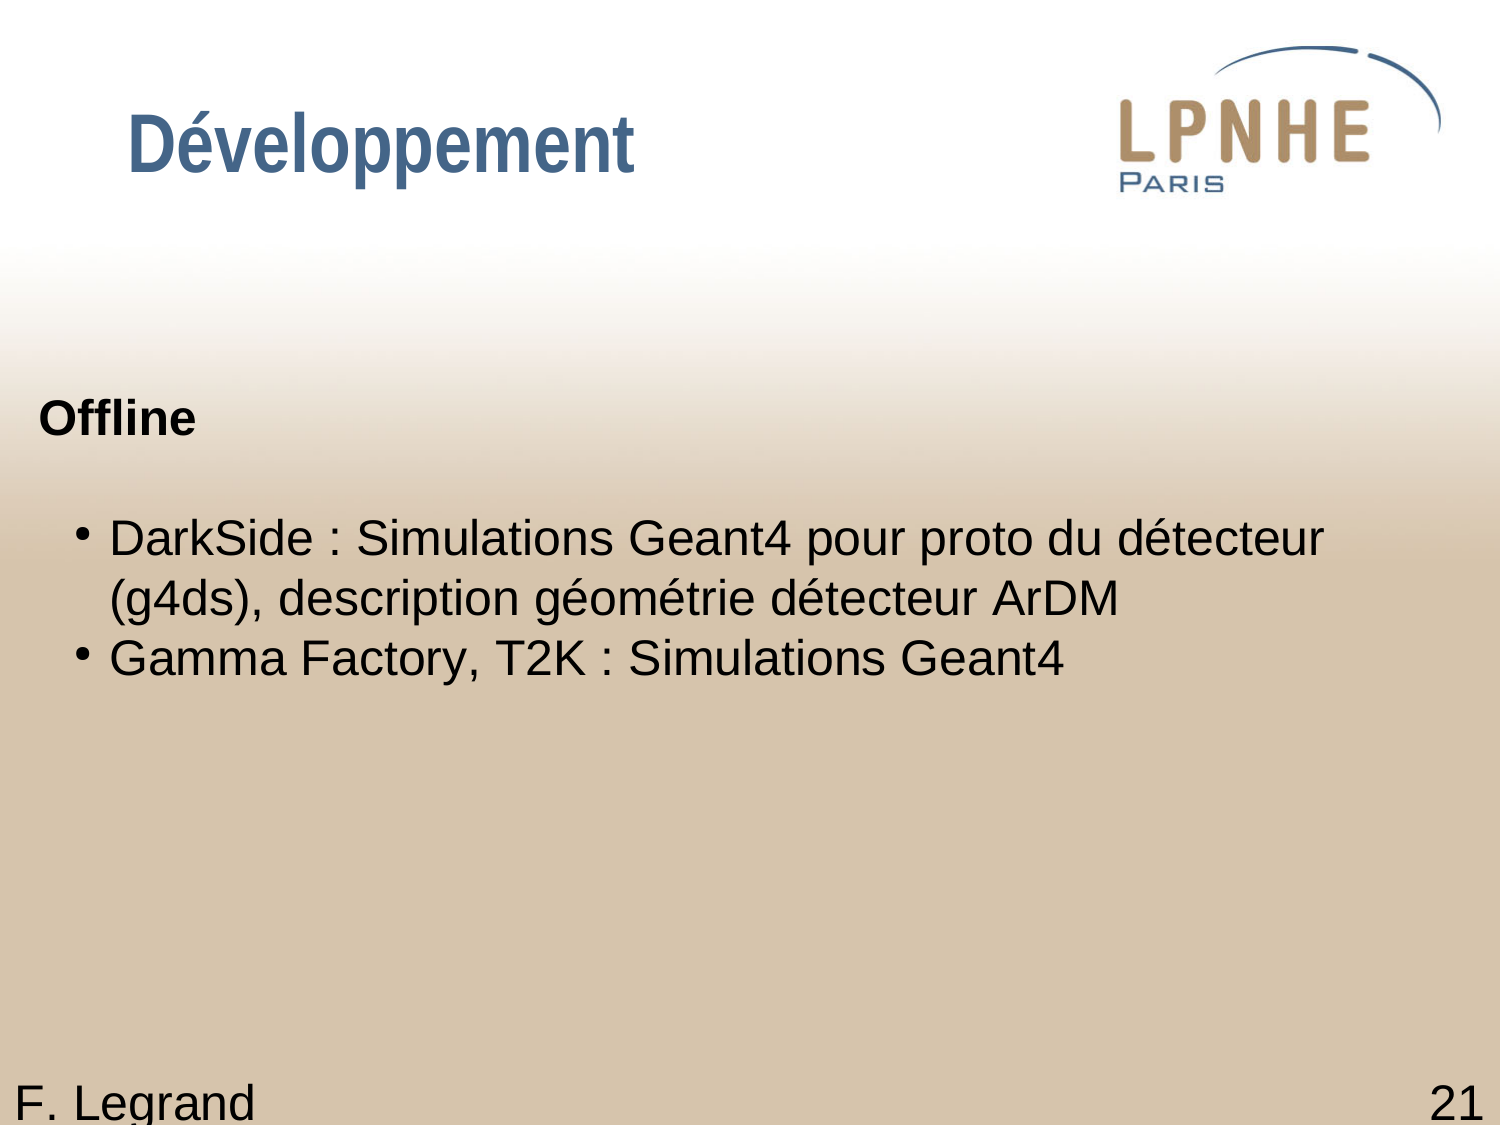

# Développement
Offline
DarkSide : Simulations Geant4 pour proto du détecteur (g4ds), description géométrie détecteur ArDM
Gamma Factory, T2K : Simulations Geant4
21